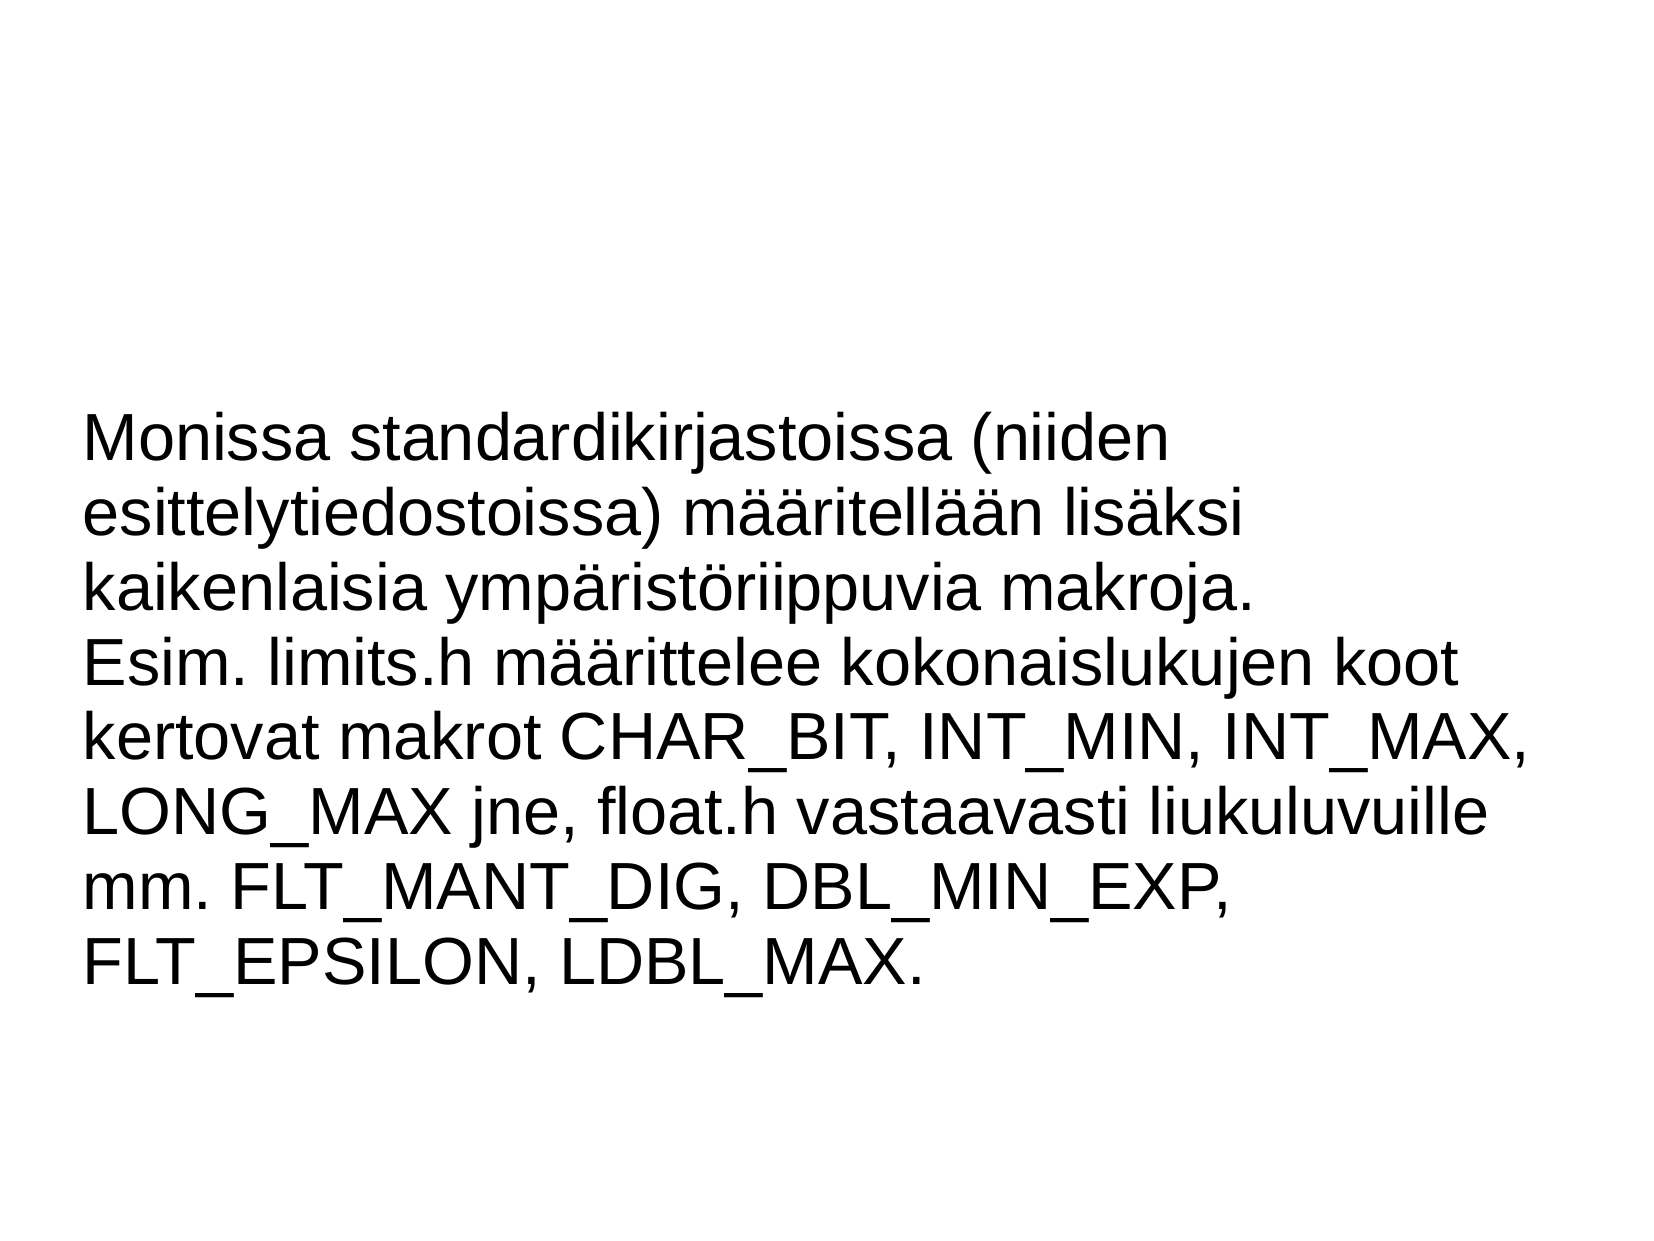

Monissa standardikirjastoissa (niiden esittelytiedostoissa) määritellään lisäksi kaikenlaisia ympäristöriippuvia makroja.
Esim. limits.h määrittelee kokonaislukujen koot kertovat makrot CHAR_BIT, INT_MIN, INT_MAX, LONG_MAX jne, float.h vastaavasti liukuluvuille mm. FLT_MANT_DIG, DBL_MIN_EXP, FLT_EPSILON, LDBL_MAX.